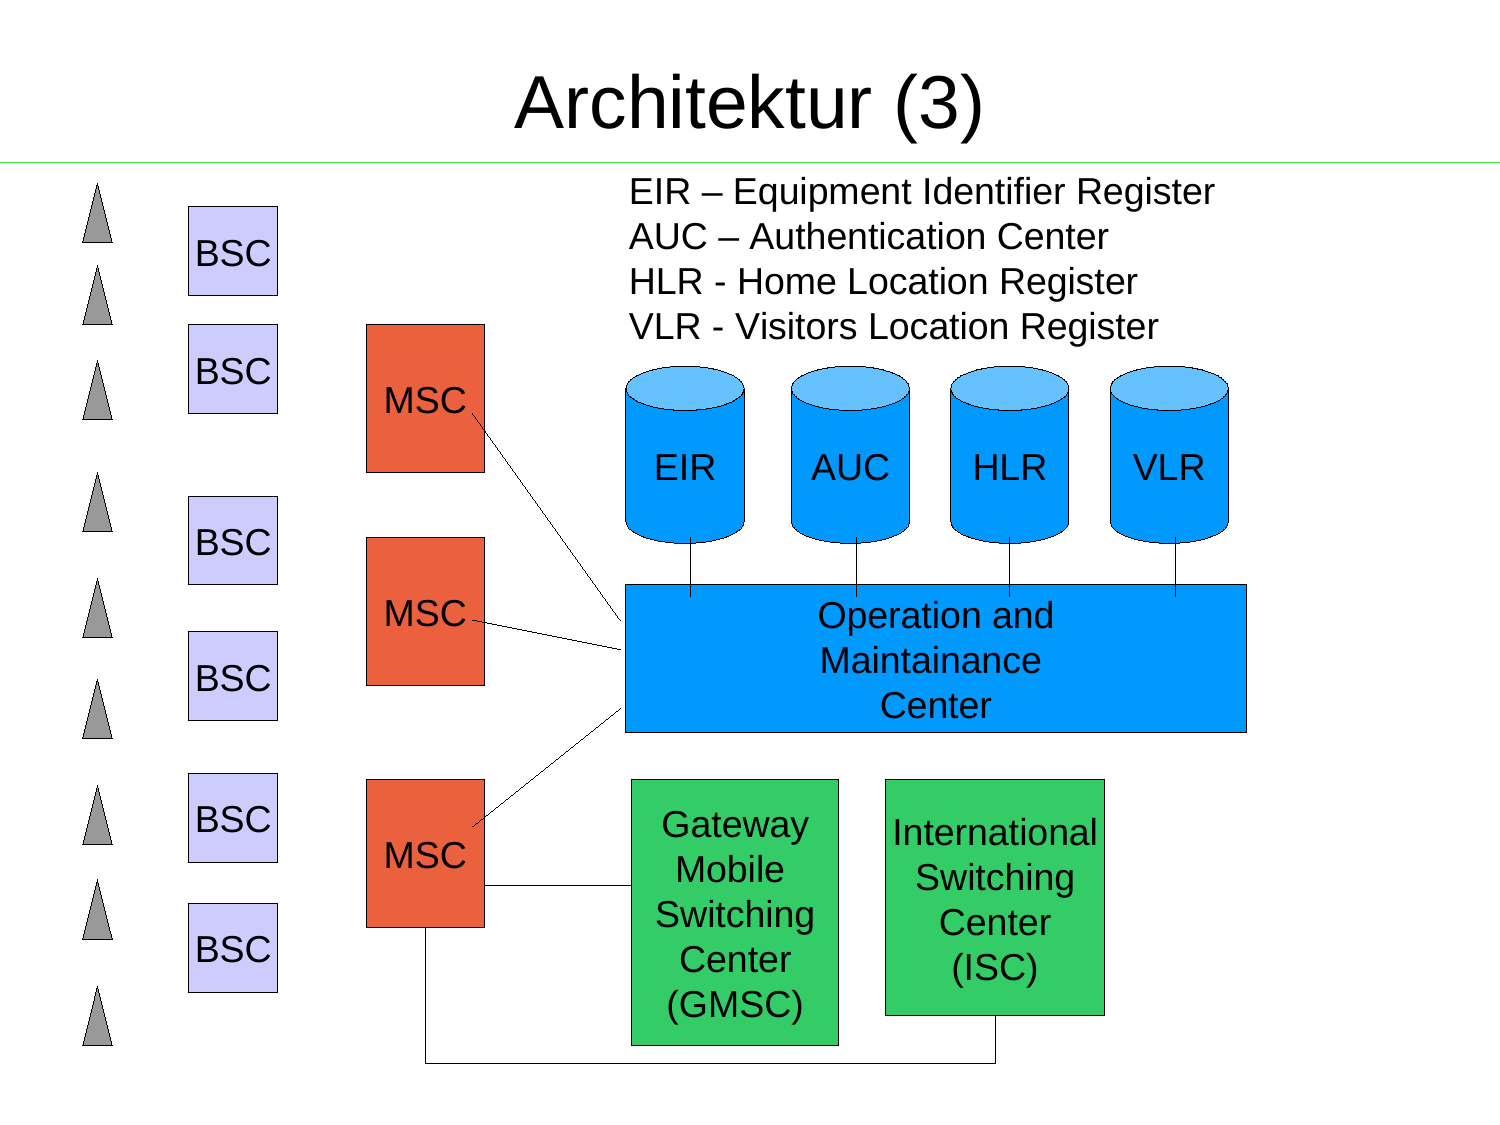

# Architektur (3)
EIR – Equipment Identifier Register
AUC – Authentication Center
HLR - Home Location Register
VLR - Visitors Location Register
BSC
BSC
MSC
EIR
AUC
HLR
VLR
BSC
MSC
Operation and
Maintainance
Center
BSC
BSC
MSC
Gateway
Mobile
Switching
Center
(GMSC)
International
Switching
Center
(ISC)
BSC